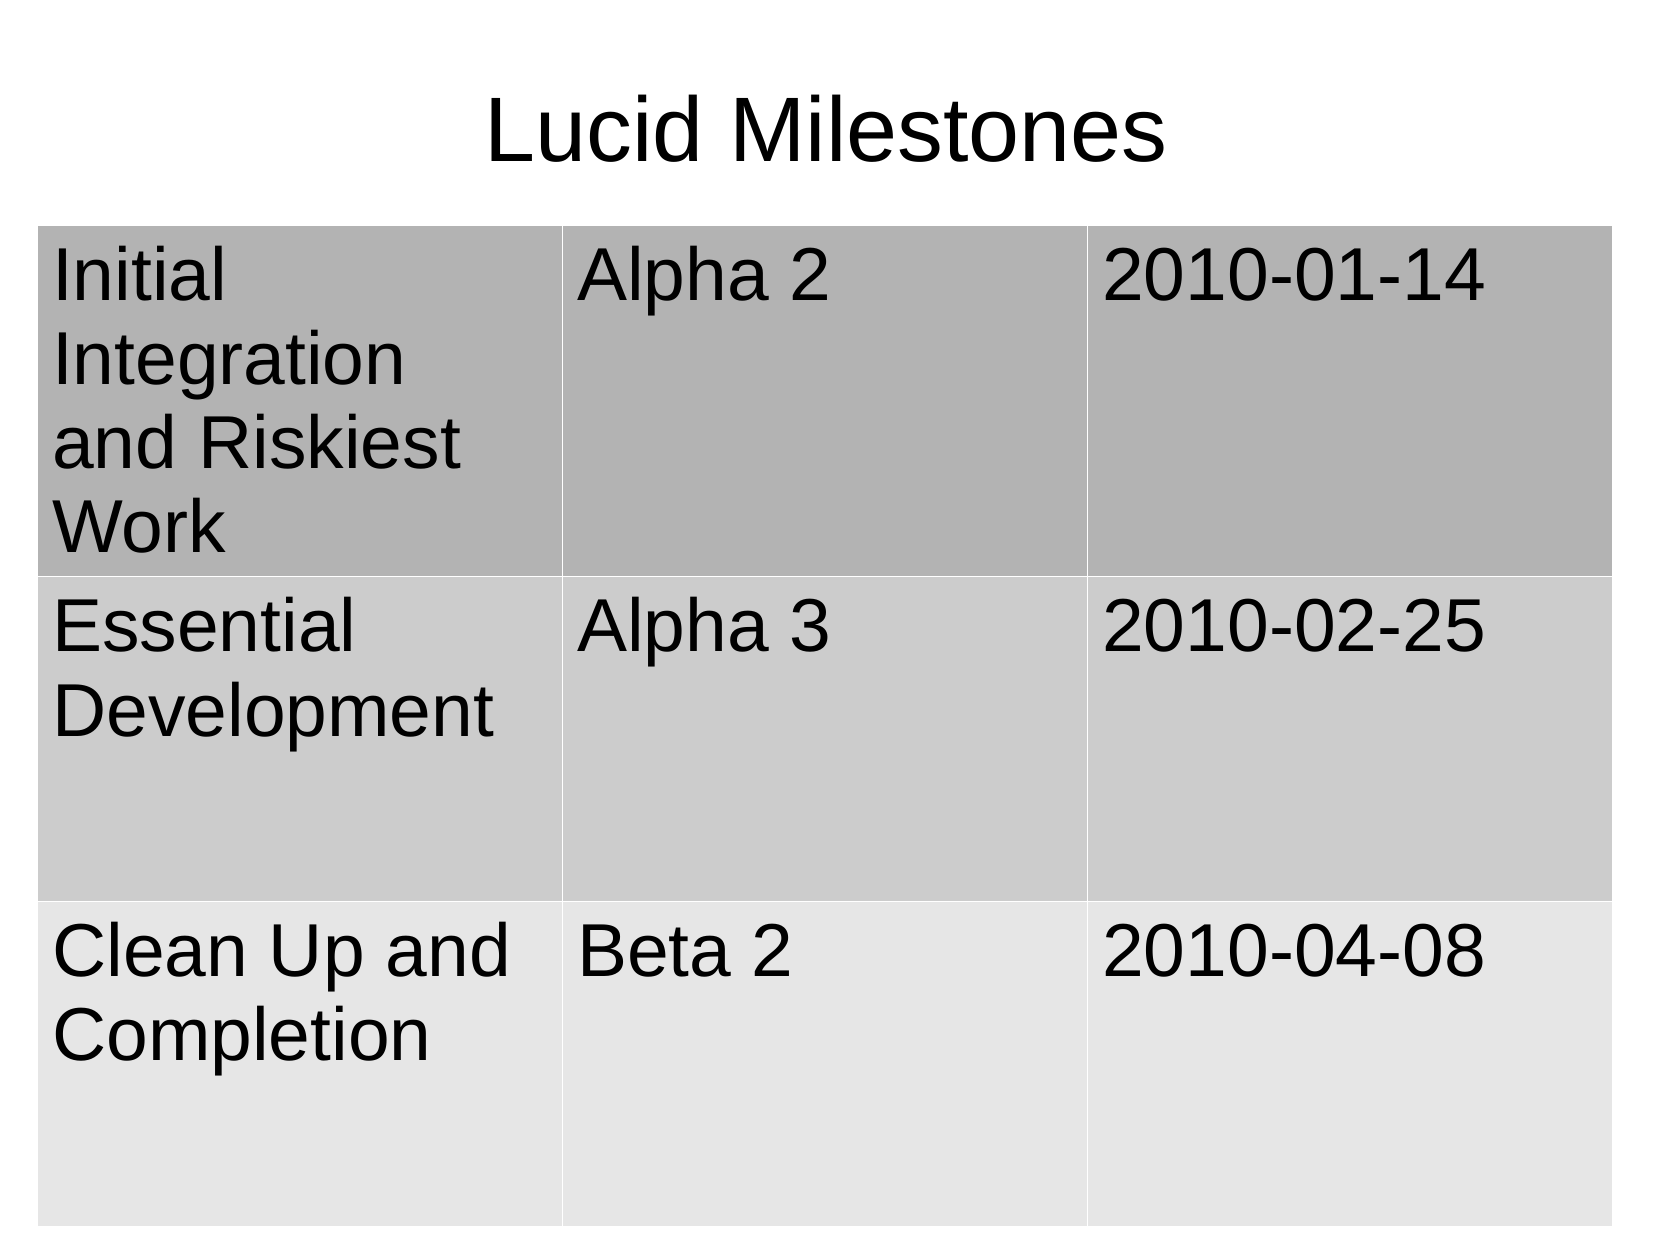

# Lucid Milestones
| Initial Integration and Riskiest Work | Alpha 2 | 2010-01-14 |
| --- | --- | --- |
| Essential Development | Alpha 3 | 2010-02-25 |
| Clean Up and Completion | Beta 2 | 2010-04-08 |